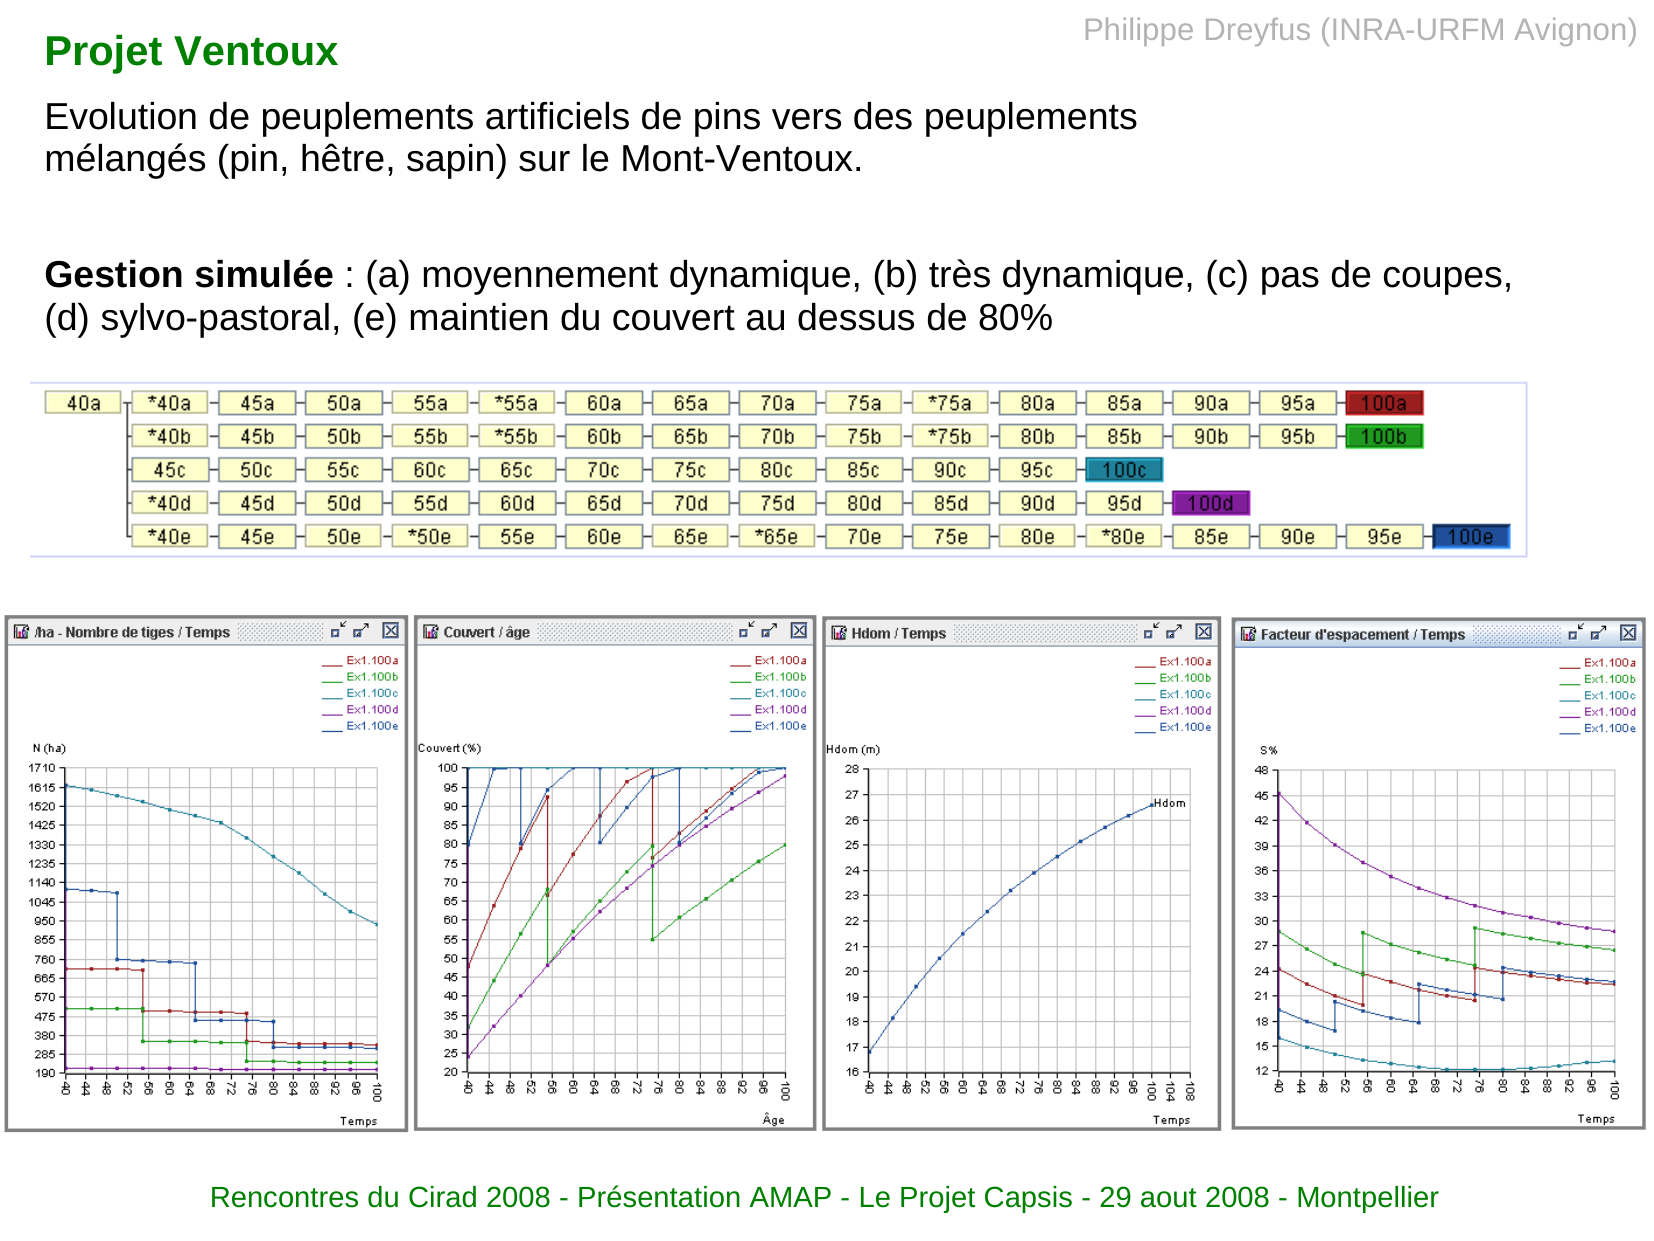

Philippe Dreyfus (INRA-URFM Avignon)
Projet Ventoux
Evolution de peuplements artificiels de pins vers des peuplements mélangés (pin, hêtre, sapin) sur le Mont-Ventoux.
Gestion simulée : (a) moyennement dynamique, (b) très dynamique, (c) pas de coupes, (d) sylvo-pastoral, (e) maintien du couvert au dessus de 80%